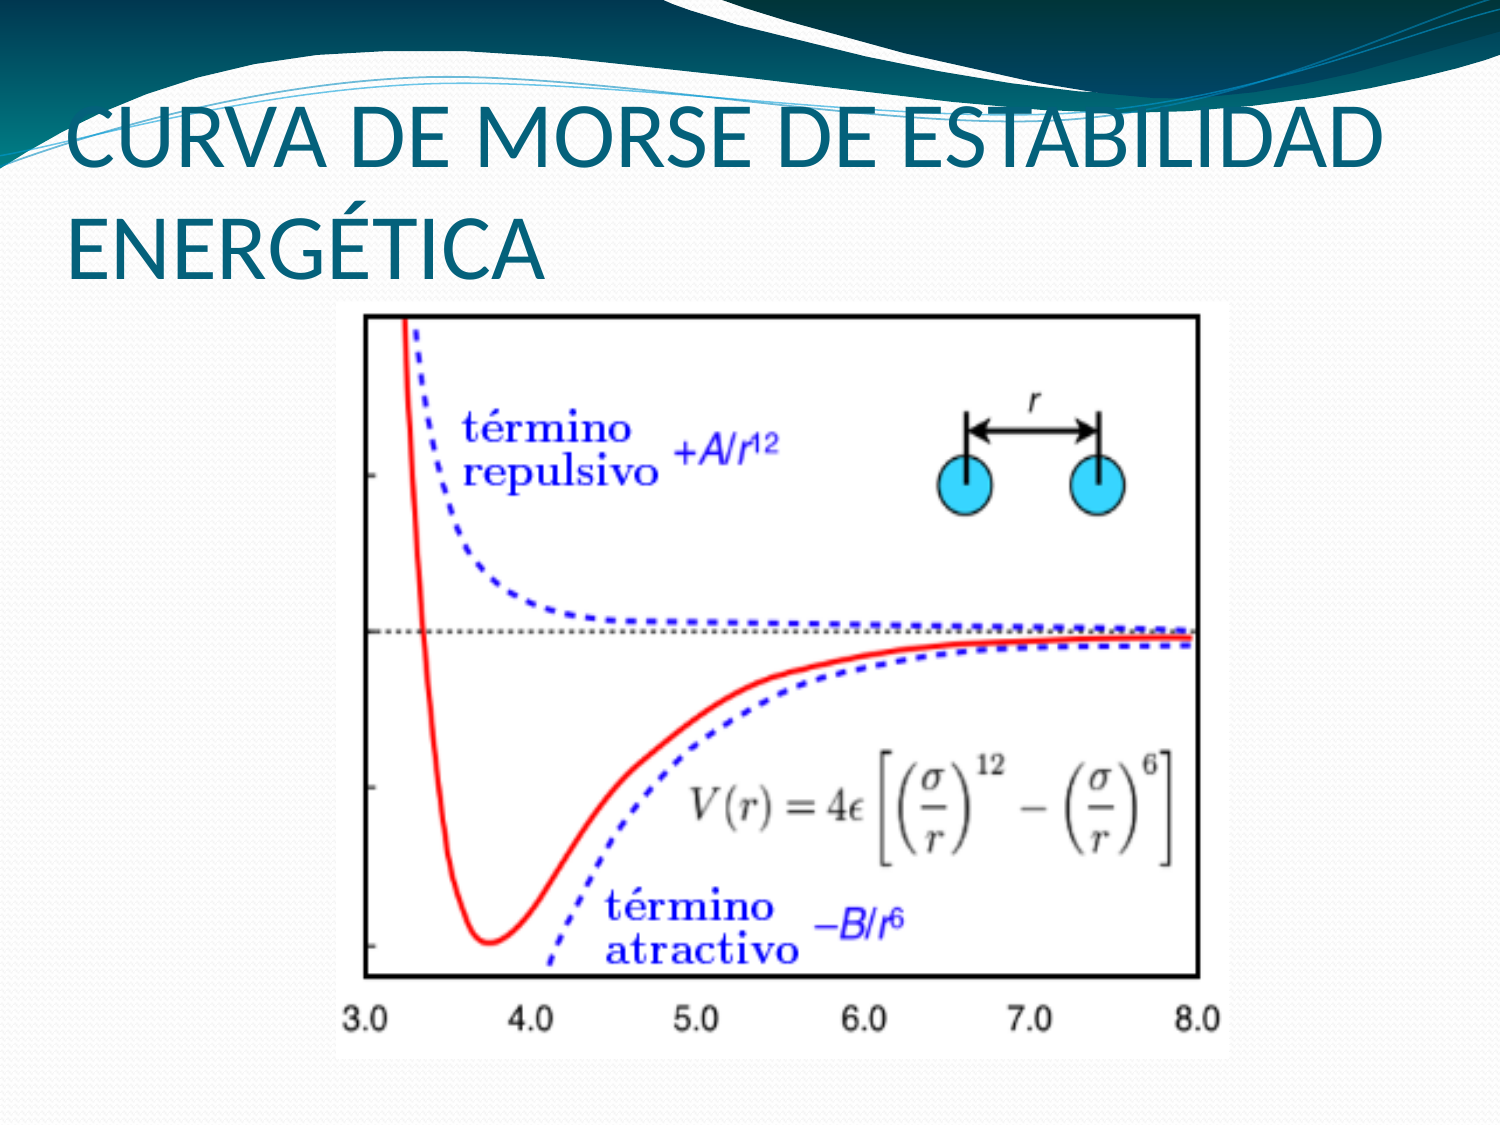

# CURVA DE MORSE DE ESTABILIDAD ENERGÉTICA